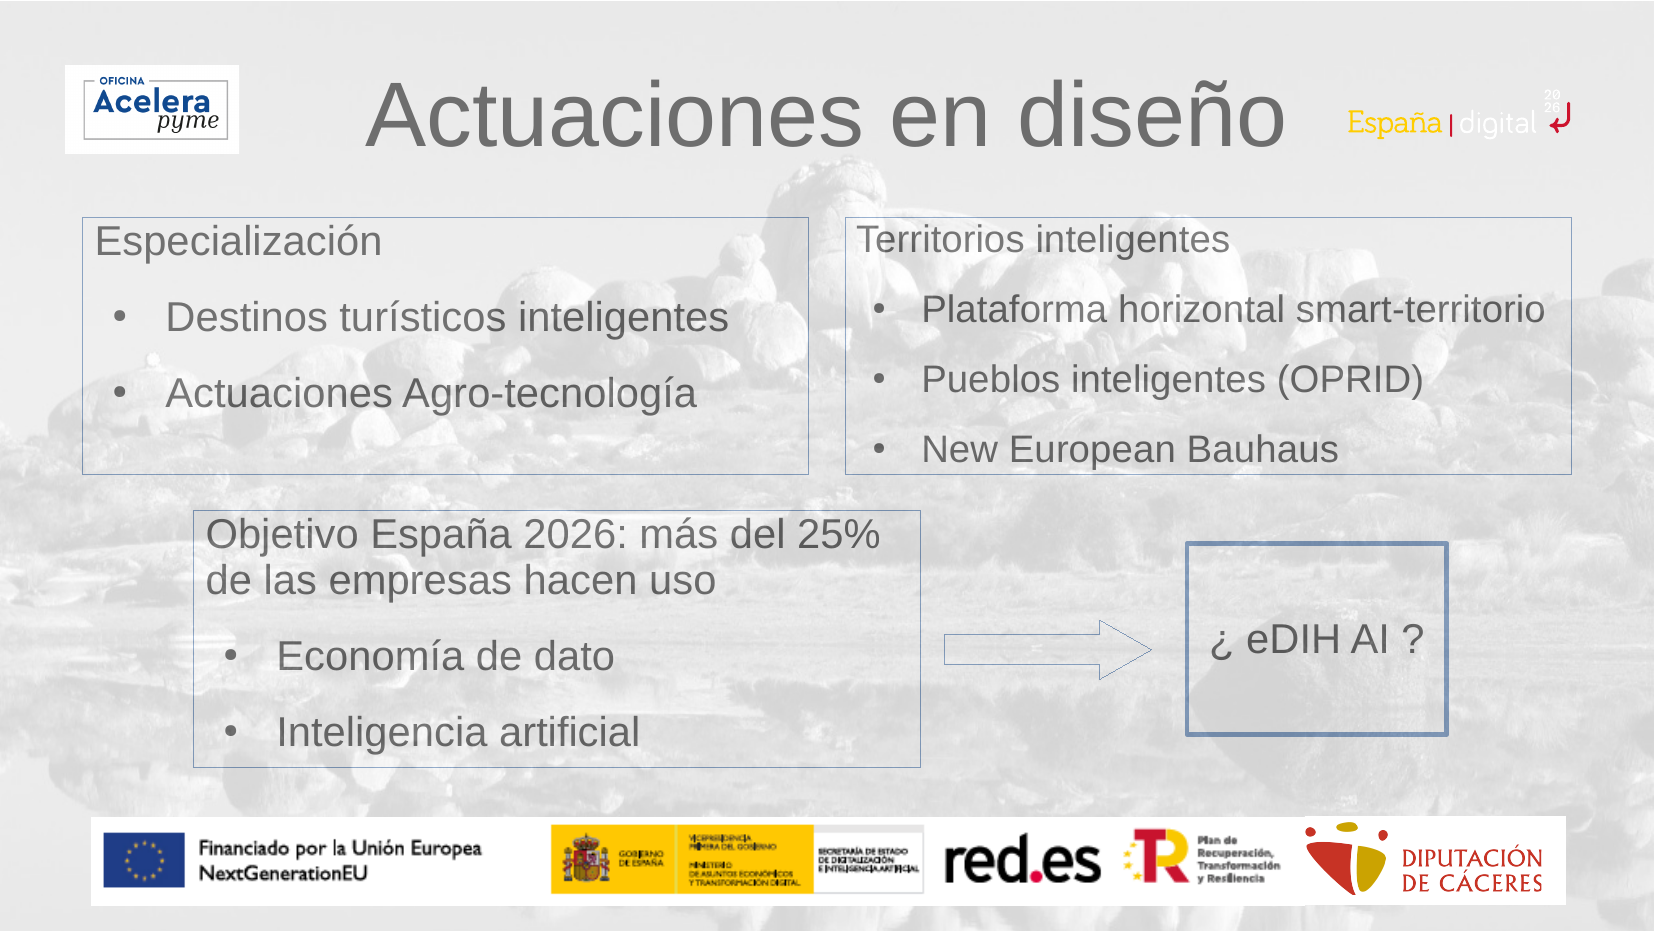

# Actuaciones en diseño
Especialización
Destinos turísticos inteligentes
Actuaciones Agro-tecnología
Territorios inteligentes
Plataforma horizontal smart-territorio
Pueblos inteligentes (OPRID)
New European Bauhaus
Objetivo España 2026: más del 25% de las empresas hacen uso
Economía de dato
Inteligencia artificial
¿ eDIH AI ?